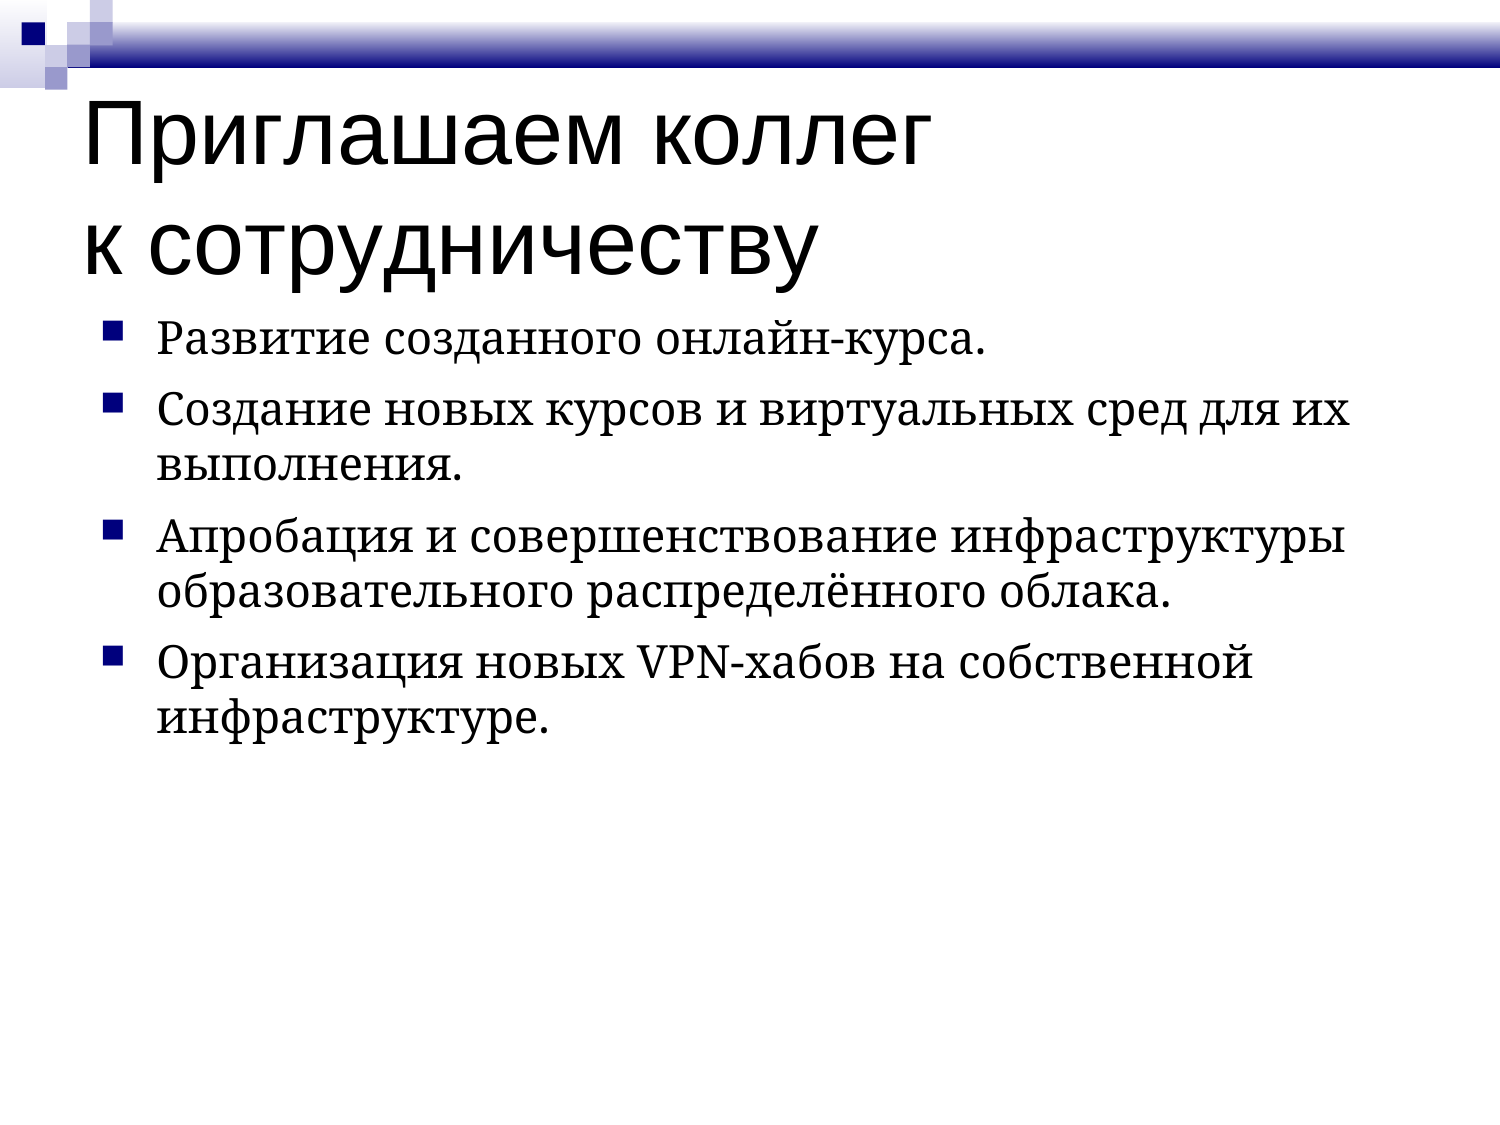

Приглашаем коллег
к сотрудничеству
# Развитие созданного онлайн-курса.
Создание новых курсов и виртуальных сред для их выполнения.
Апробация и совершенствование инфраструктуры образовательного распределённого облака.
Организация новых VPN-хабов на собственной инфраструктуре.